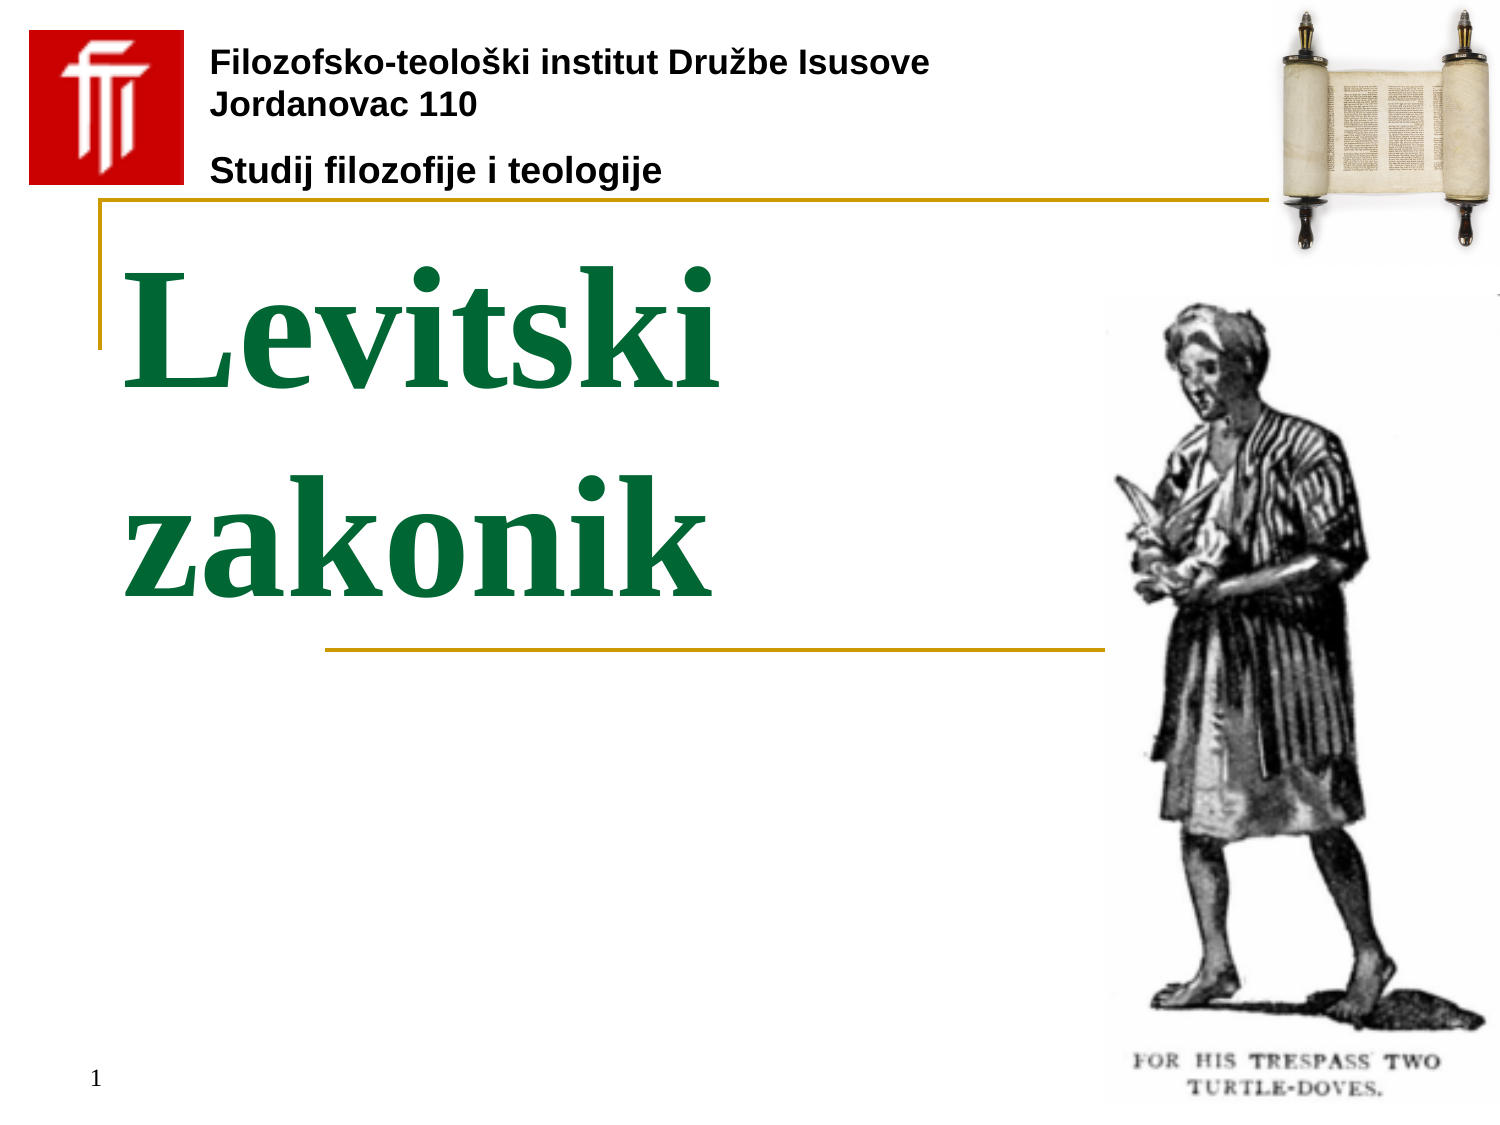

Filozofsko-teološki institut Družbe Isusove
Jordanovac 110
Studij filozofije i teologije
Levitski 			zakonik